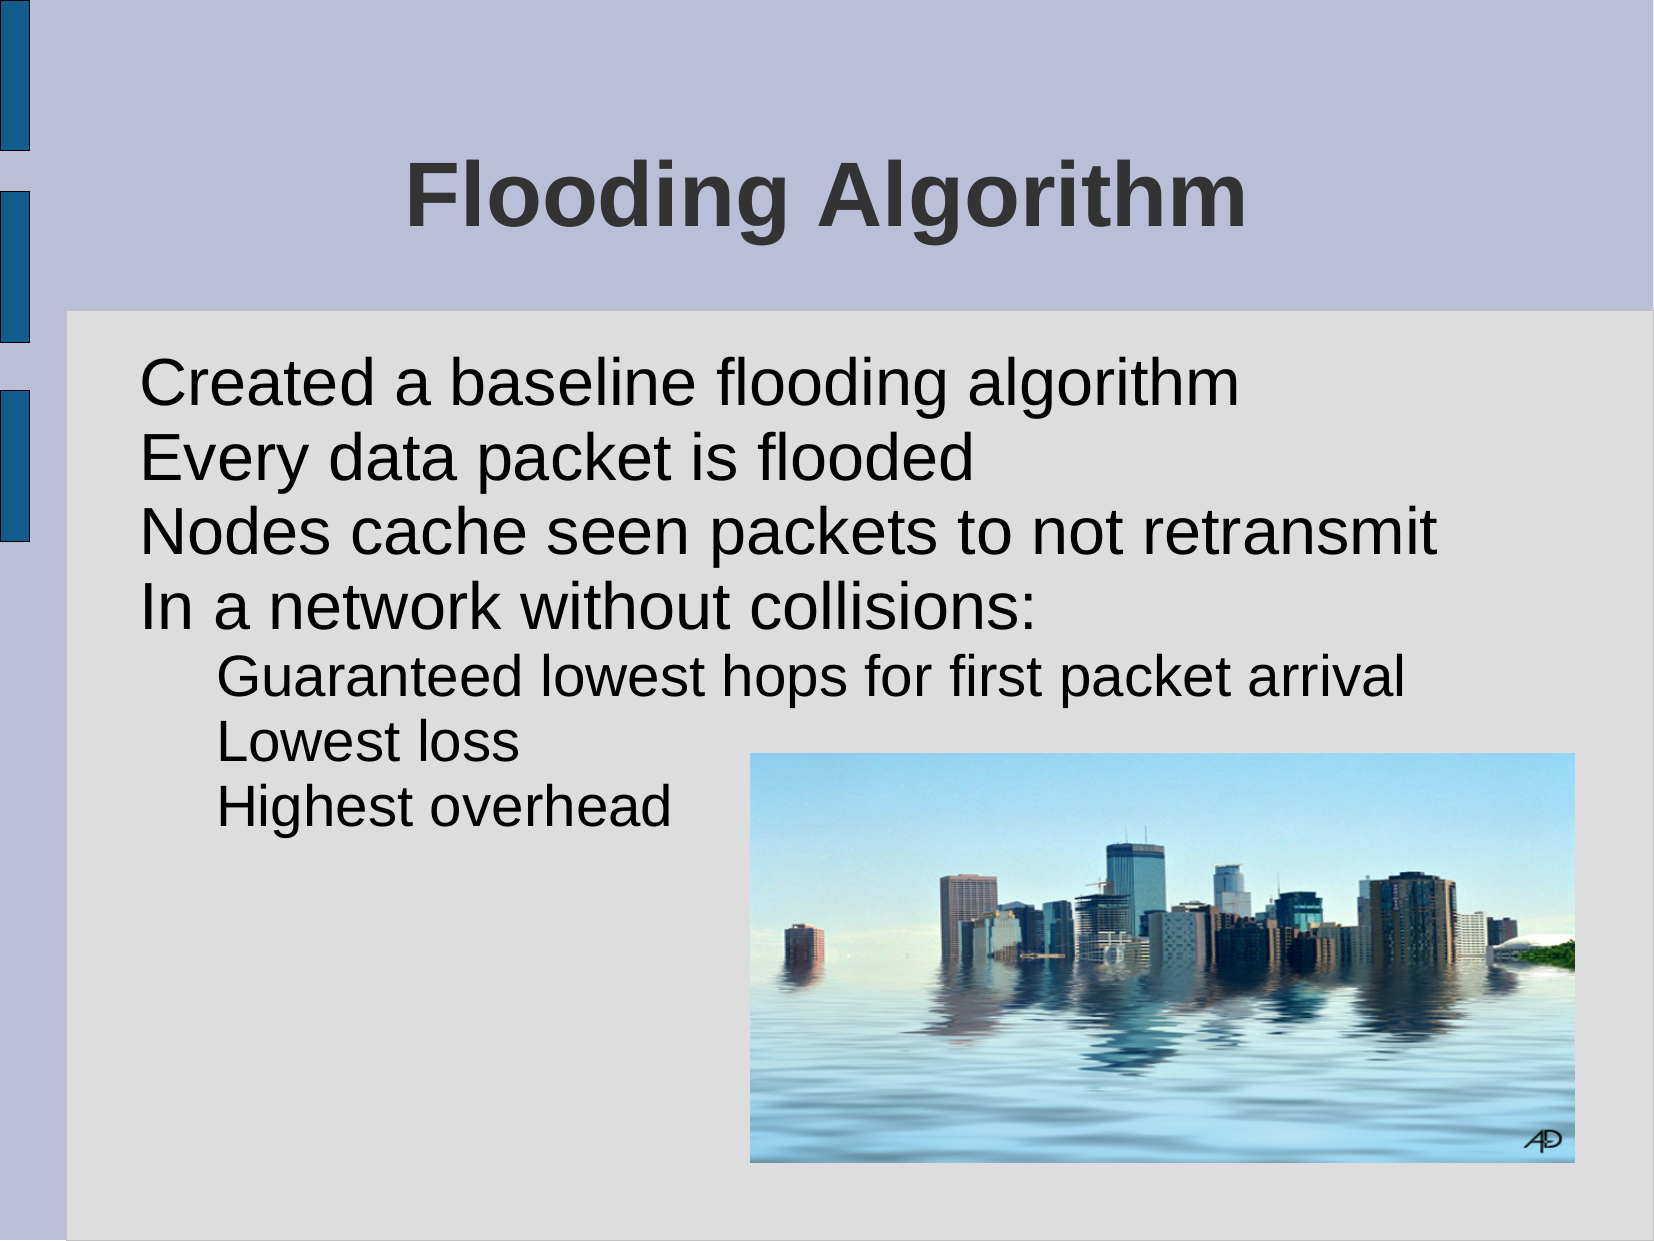

# Flooding Algorithm
Created a baseline flooding algorithm
Every data packet is flooded
Nodes cache seen packets to not retransmit
In a network without collisions:
Guaranteed lowest hops for first packet arrival
Lowest loss
Highest overhead